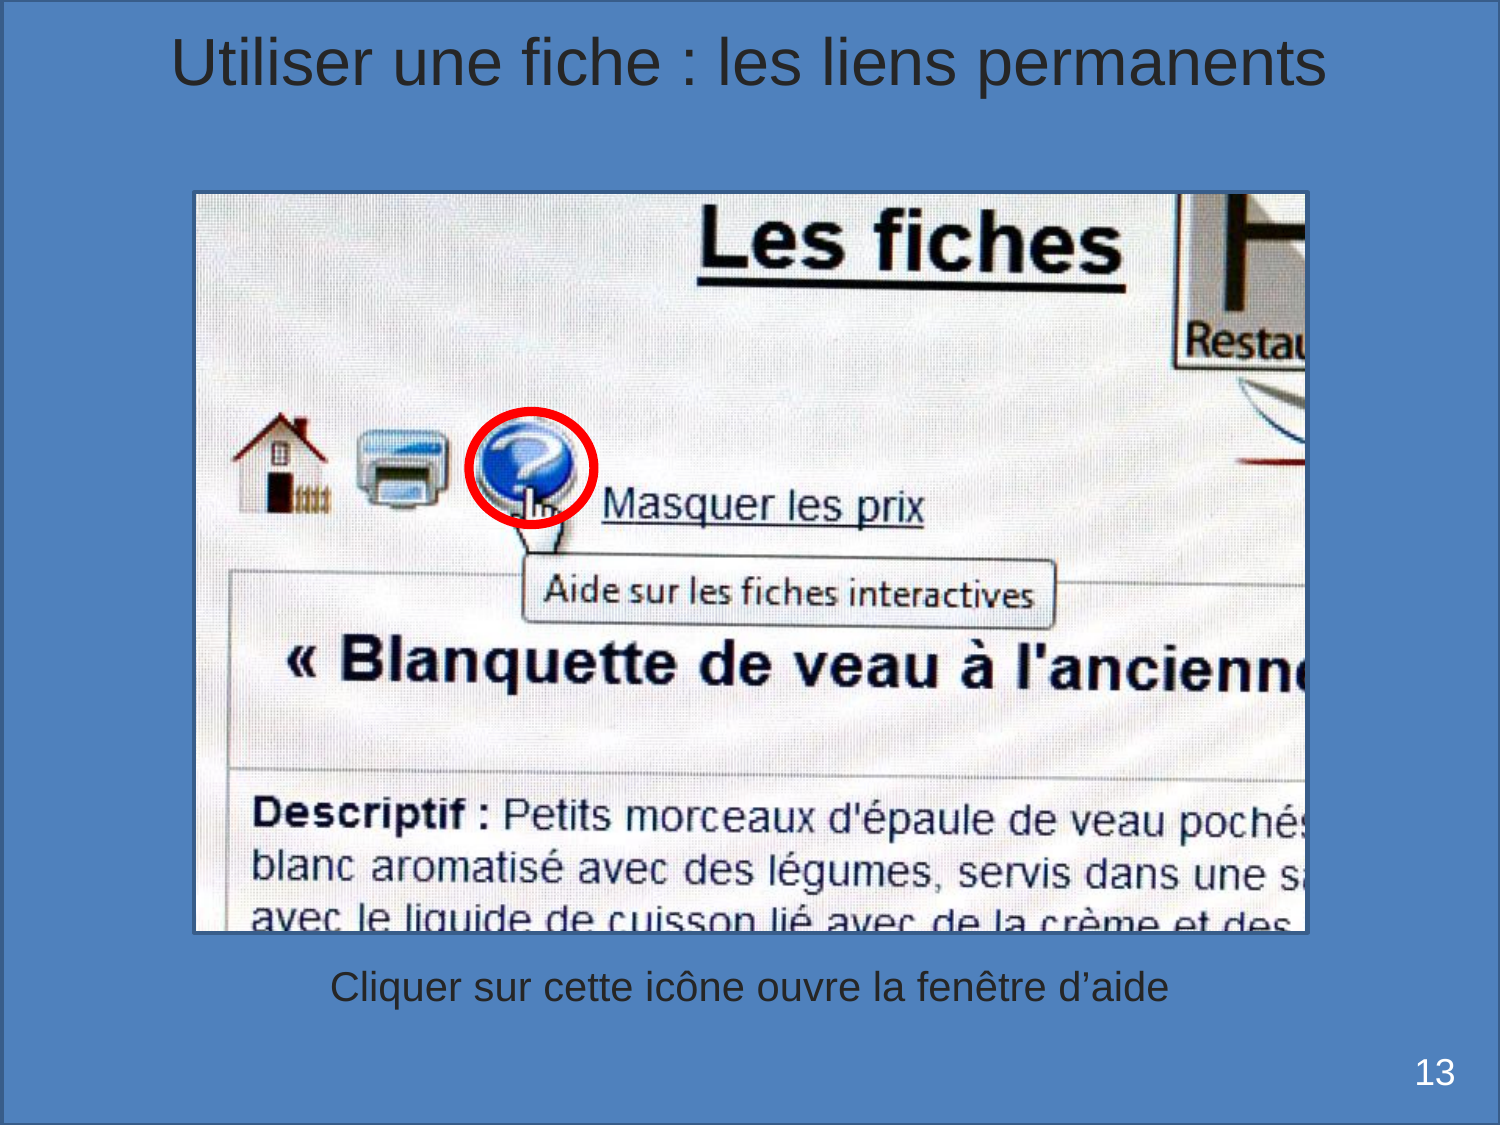

Utiliser une fiche : les liens permanents
# Cliquer sur cette icône ouvre la fenêtre d’aide